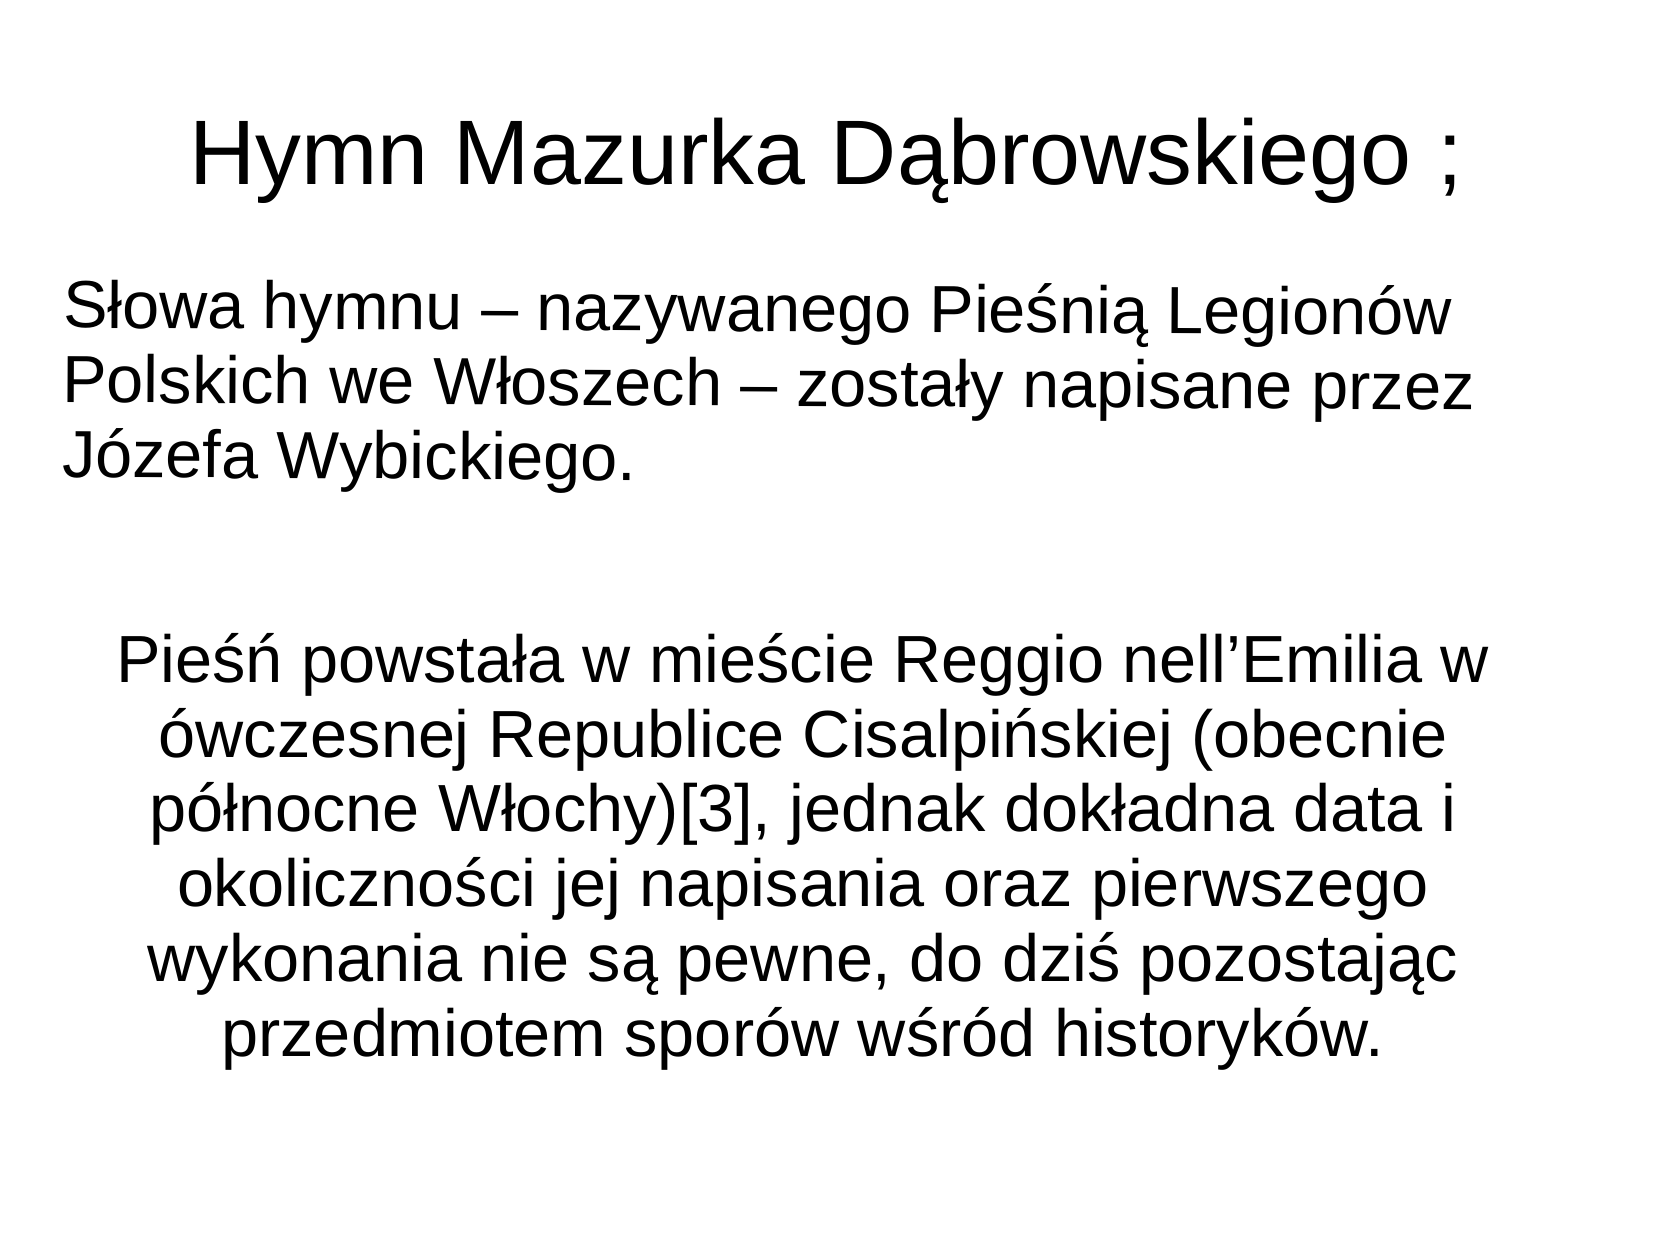

# Hymn Mazurka Dąbrowskiego ;
Słowa hymnu – nazywanego Pieśnią Legionów Polskich we Włoszech – zostały napisane przez Józefa Wybickiego.
Pieśń powstała w mieście Reggio nell’Emilia w ówczesnej Republice Cisalpińskiej (obecnie północne Włochy)[3], jednak dokładna data i okoliczności jej napisania oraz pierwszego wykonania nie są pewne, do dziś pozostając przedmiotem sporów wśród historyków.